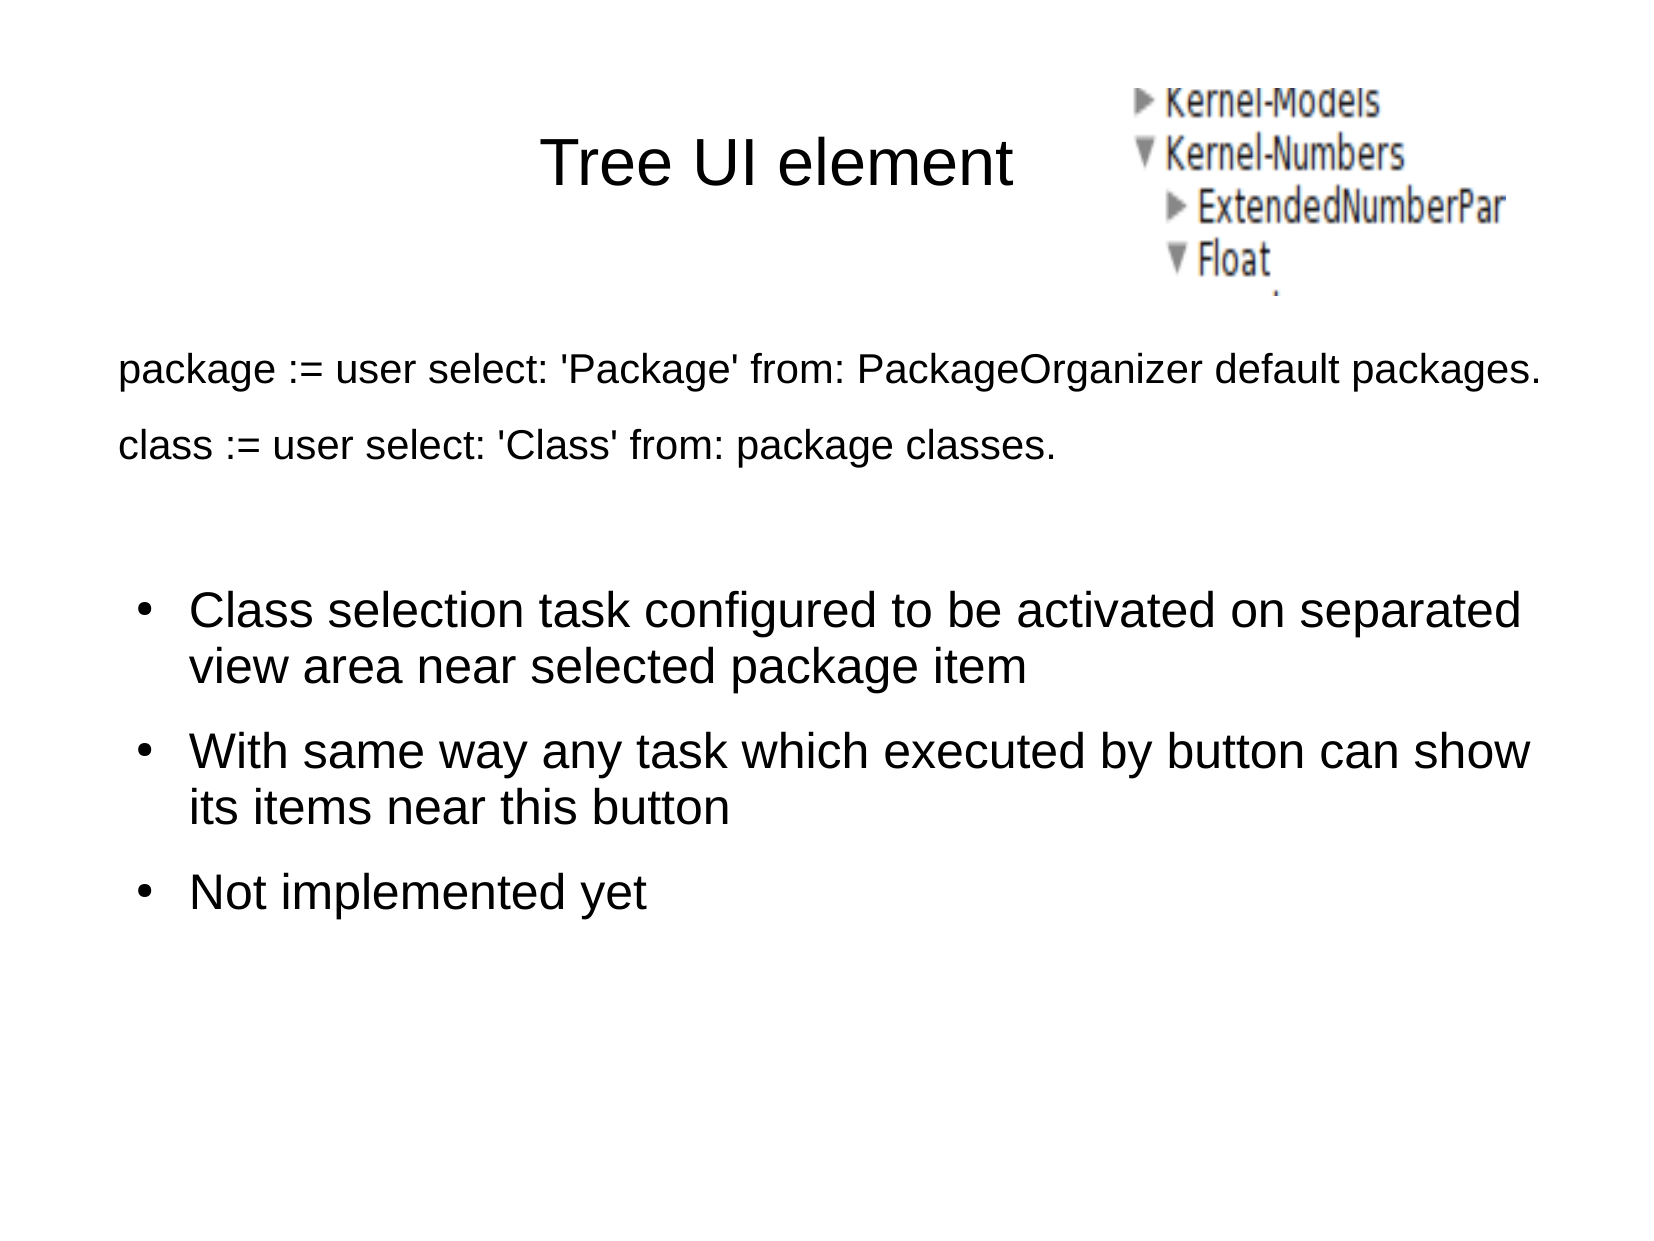

# Tree UI element
package := user select: 'Package' from: PackageOrganizer default packages.
class := user select: 'Class' from: package classes.
Class selection task configured to be activated on separated view area near selected package item
With same way any task which executed by button can show its items near this button
Not implemented yet